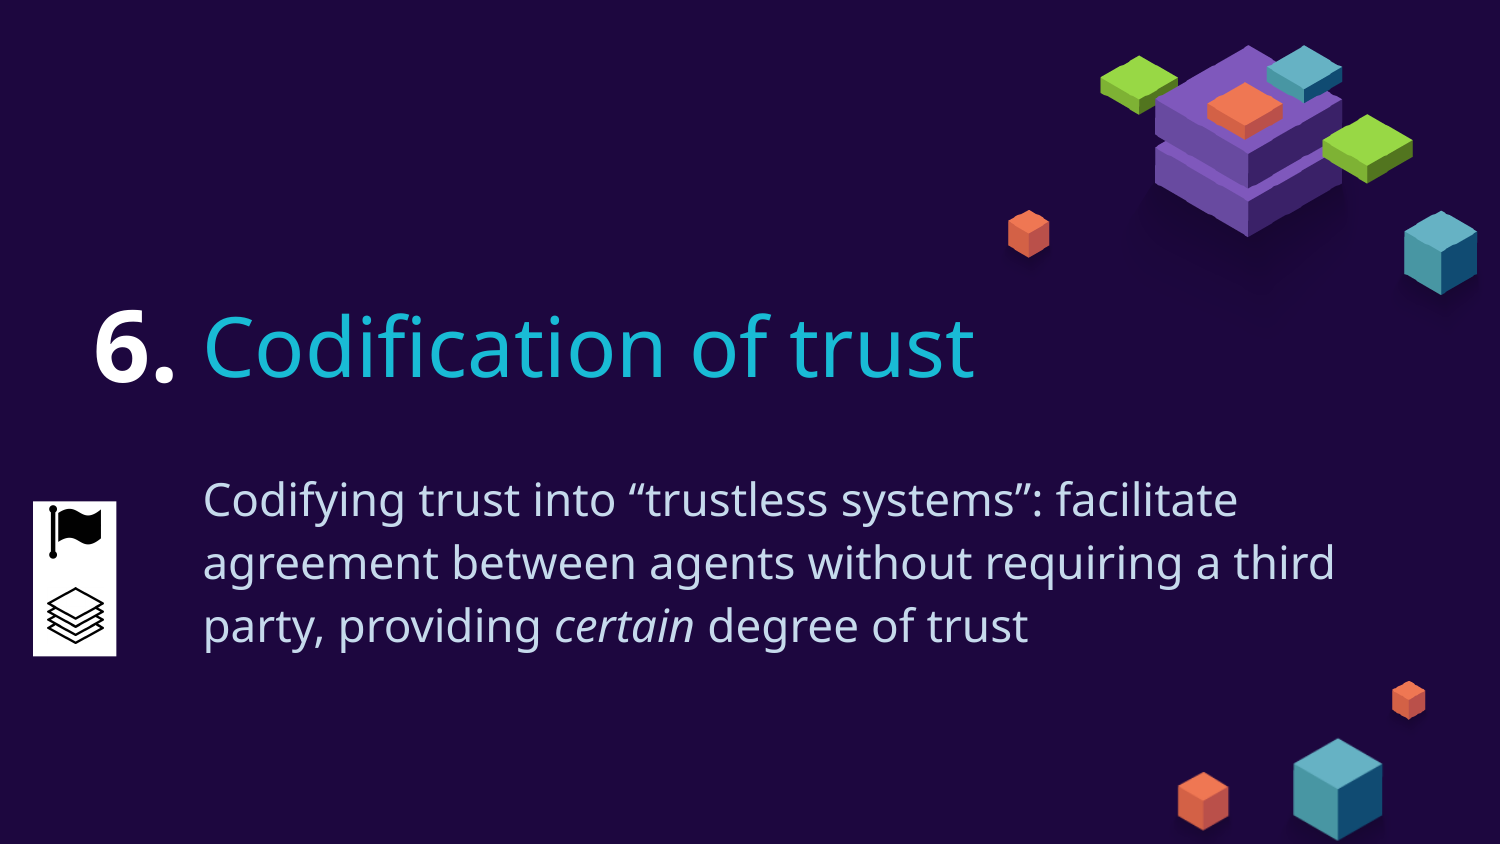

6.
# Codification of trust
Codifying trust into “trustless systems”: facilitate agreement between agents without requiring a third party, providing certain degree of trust